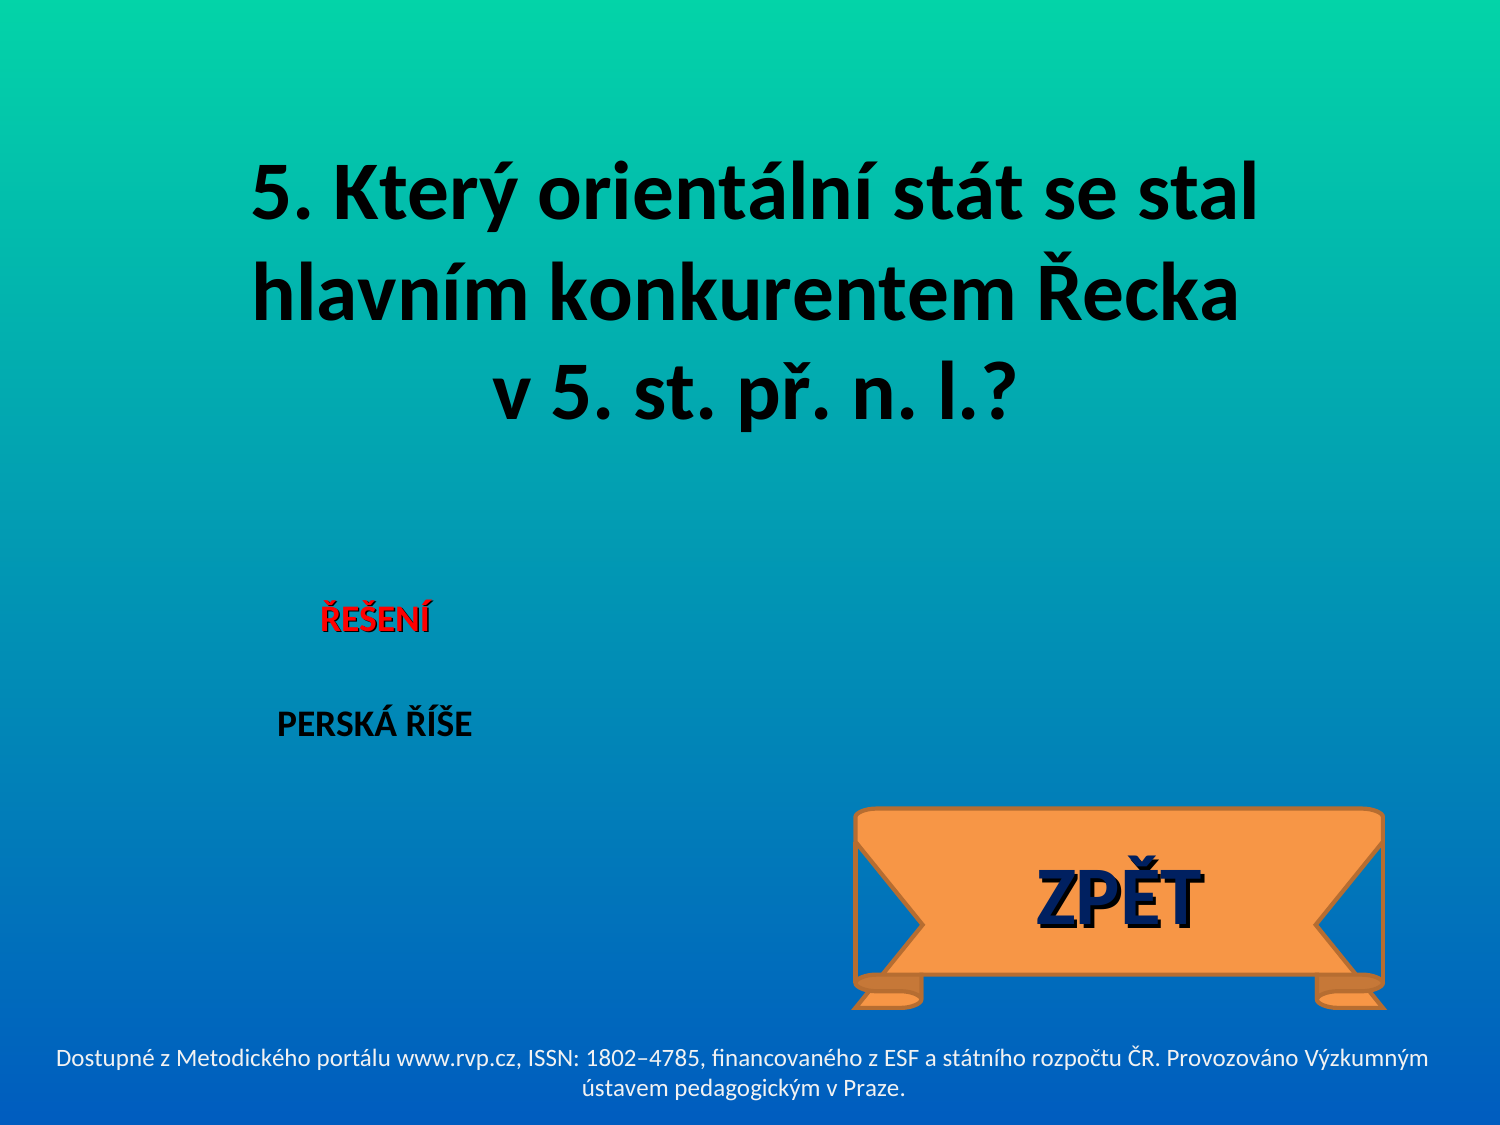

5. Který orientální stát se stal hlavním konkurentem Řecka
v 5. st. př. n. l.?
ŘEŠENÍ
PERSKÁ ŘÍŠE
ZPĚT
Dostupné z Metodického portálu www.rvp.cz, ISSN: 1802–4785, financovaného z ESF a státního rozpočtu ČR. Provozováno Výzkumným ústavem pedagogickým v Praze.